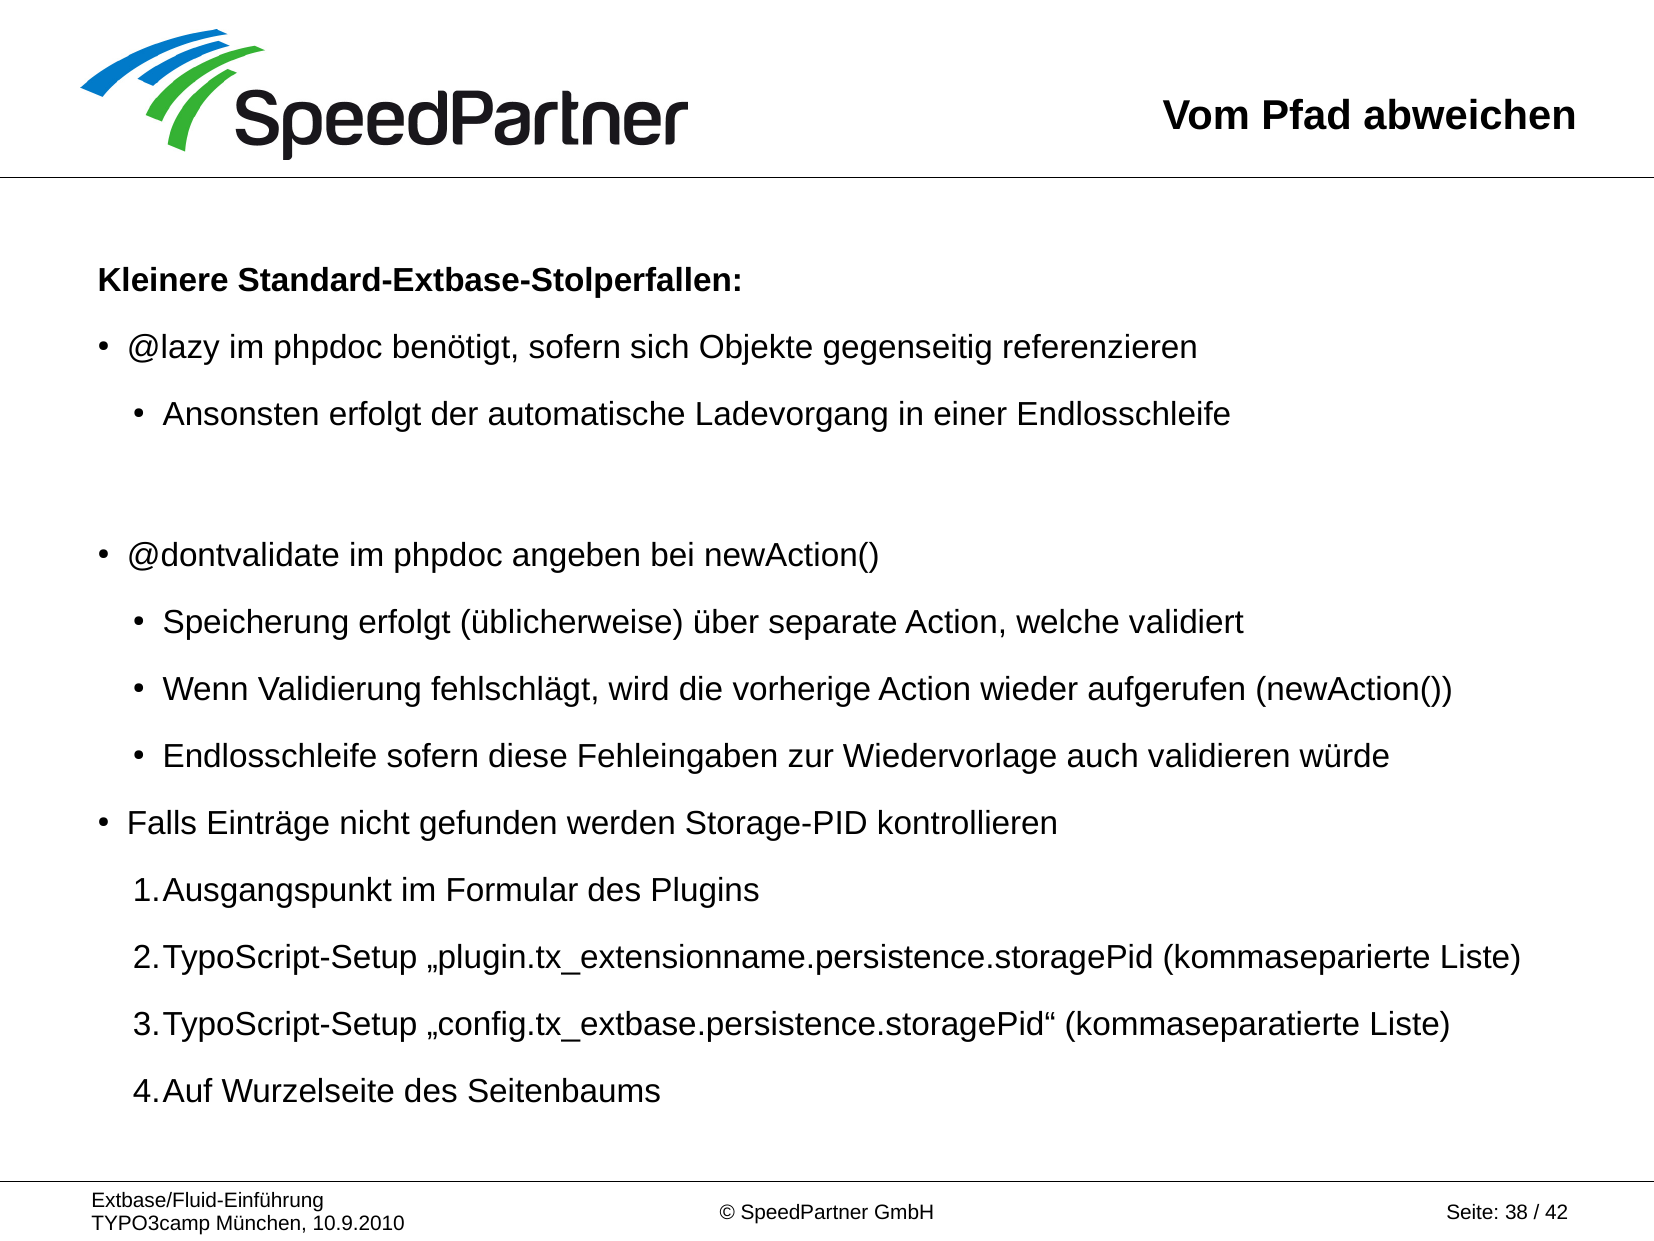

# Vom Pfad abweichen
Kleinere Standard-Extbase-Stolperfallen:
@lazy im phpdoc benötigt, sofern sich Objekte gegenseitig referenzieren
Ansonsten erfolgt der automatische Ladevorgang in einer Endlosschleife
@dontvalidate im phpdoc angeben bei newAction()
Speicherung erfolgt (üblicherweise) über separate Action, welche validiert
Wenn Validierung fehlschlägt, wird die vorherige Action wieder aufgerufen (newAction())
Endlosschleife sofern diese Fehleingaben zur Wiedervorlage auch validieren würde
Falls Einträge nicht gefunden werden Storage-PID kontrollieren
Ausgangspunkt im Formular des Plugins
TypoScript-Setup „plugin.tx_extensionname.persistence.storagePid (kommaseparierte Liste)
TypoScript-Setup „config.tx_extbase.persistence.storagePid“ (kommaseparatierte Liste)
Auf Wurzelseite des Seitenbaums